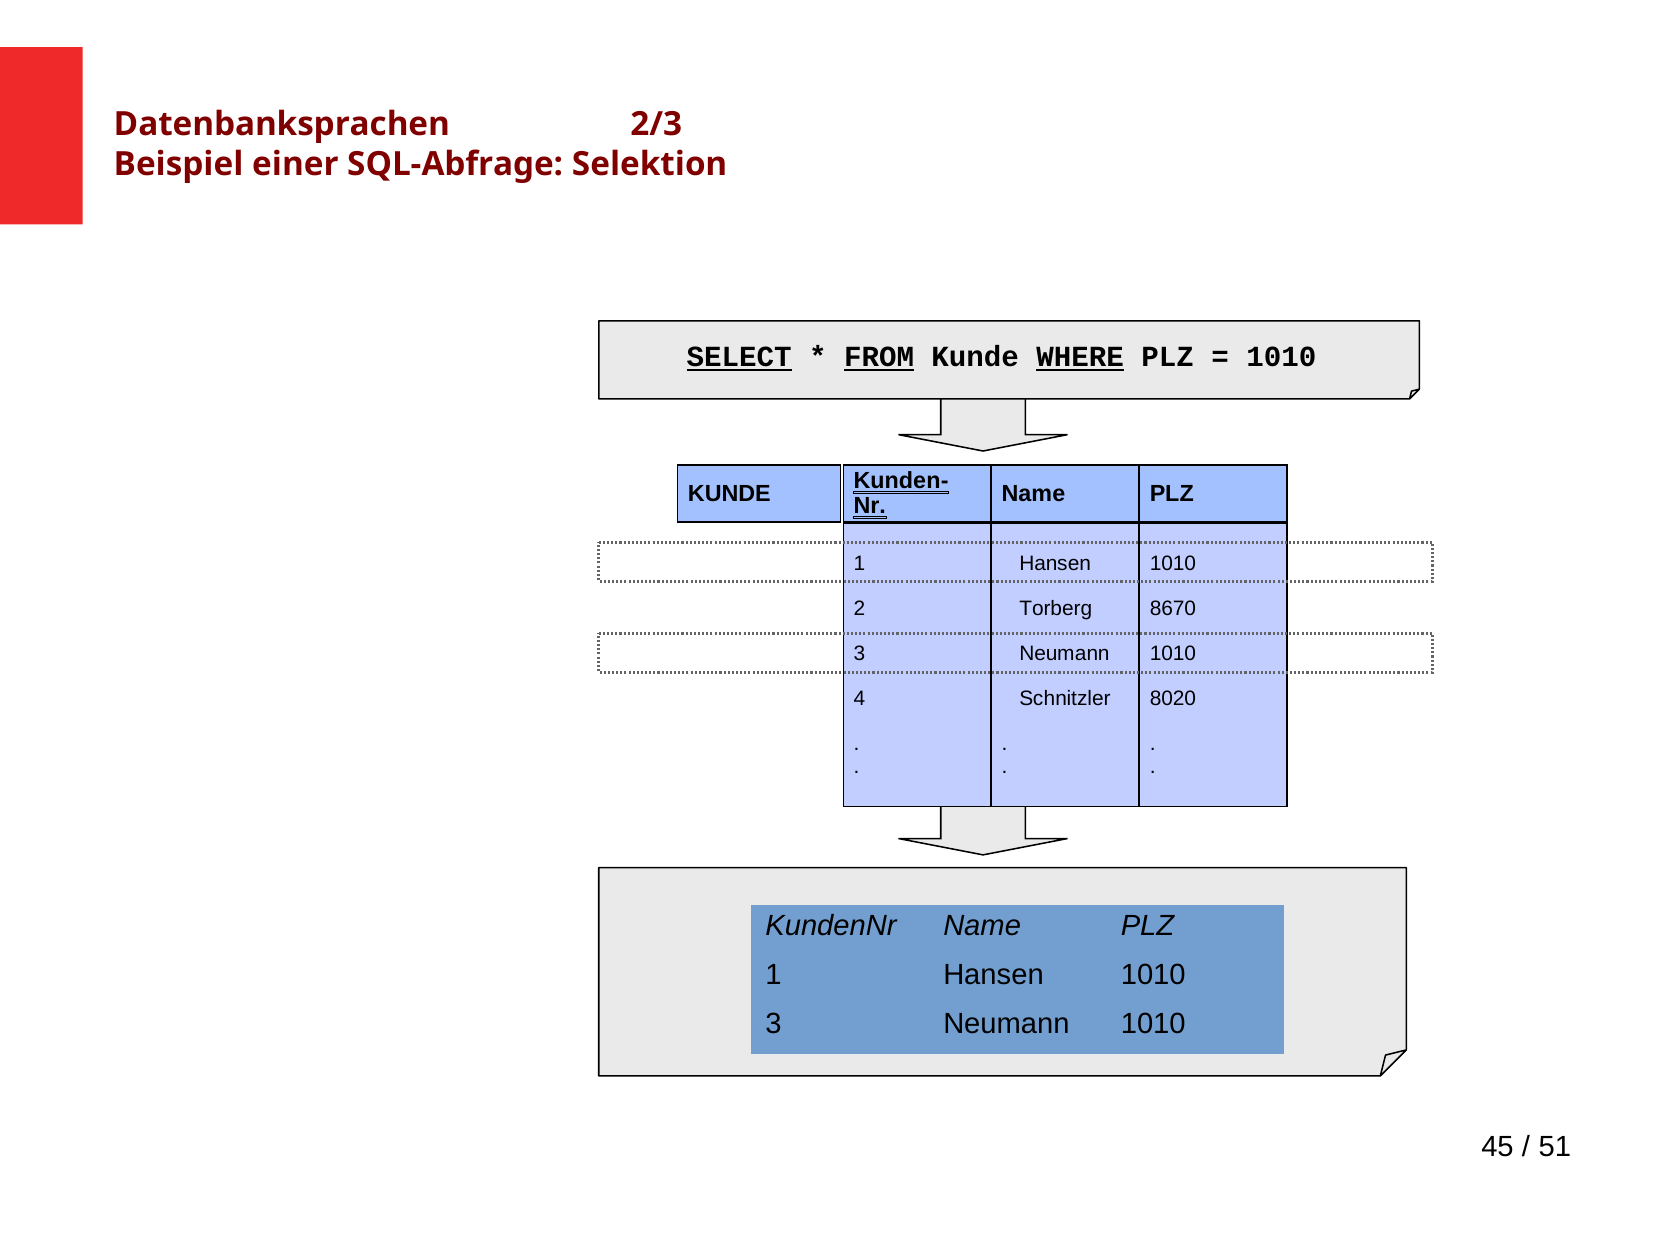

# Datenbanksprachen			2/3 Beispiel einer SQL-Abfrage: Selektion
SELECT * FROM Kunde WHERE PLZ = 1010
| KundenNr | Name | PLZ |
| --- | --- | --- |
| 1 | Hansen | 1010 |
| 3 | Neumann | 1010 |
45
© Hochschule Kempten / Prof.Dr.Arthur Kolb
Folie